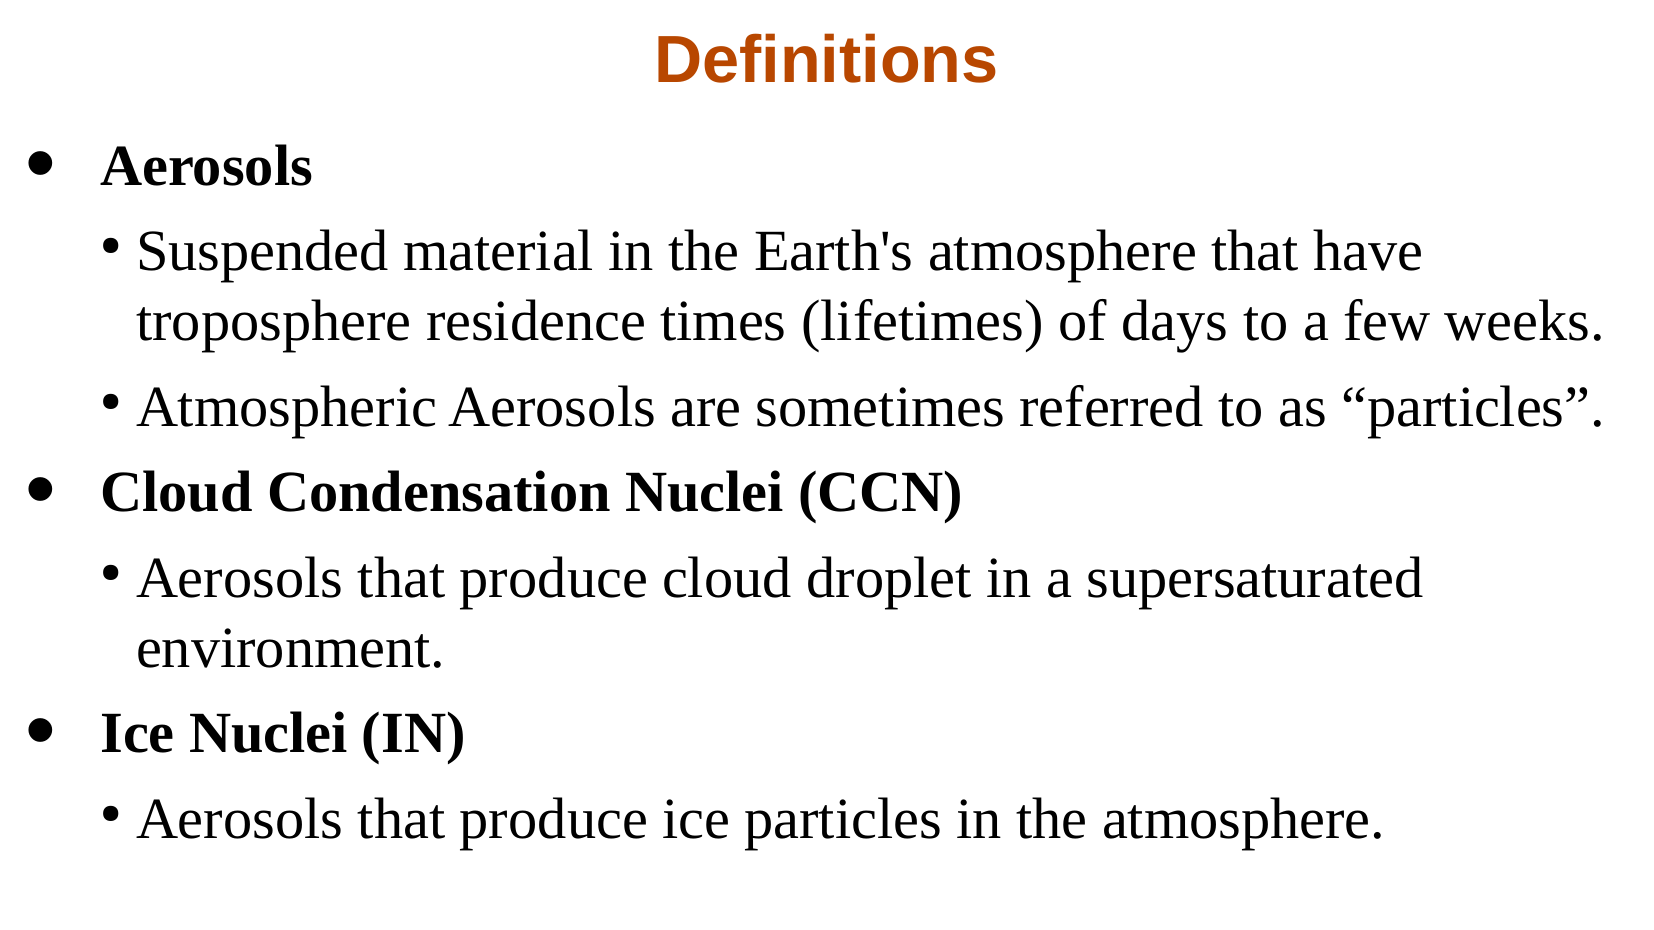

Definitions
Aerosols
Suspended material in the Earth's atmosphere that have troposphere residence times (lifetimes) of days to a few weeks.
Atmospheric Aerosols are sometimes referred to as “particles”.
Cloud Condensation Nuclei (CCN)
Aerosols that produce cloud droplet in a supersaturated environment.
Ice Nuclei (IN)
Aerosols that produce ice particles in the atmosphere.